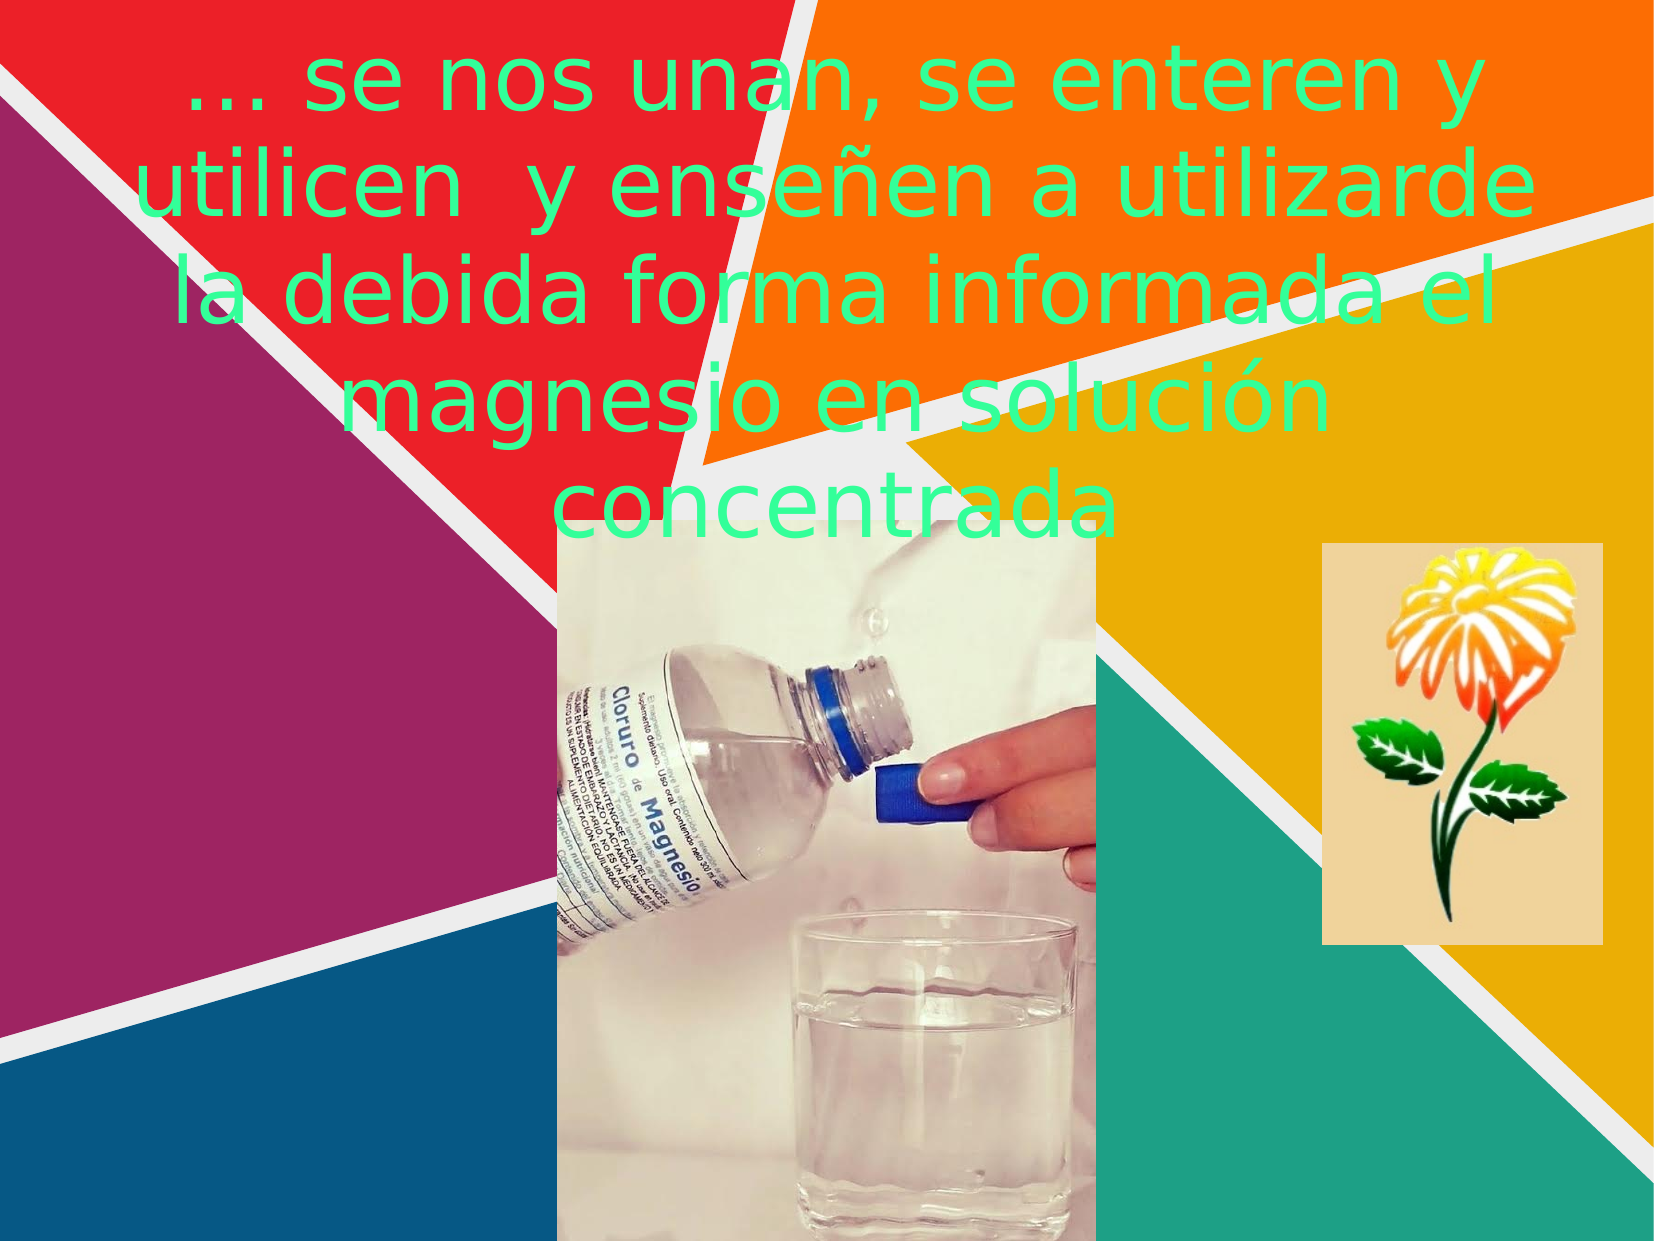

# … se nos unan, se enteren y utilicen y enseñen a utilizarde la debida forma informada el magnesio en solución concentrada